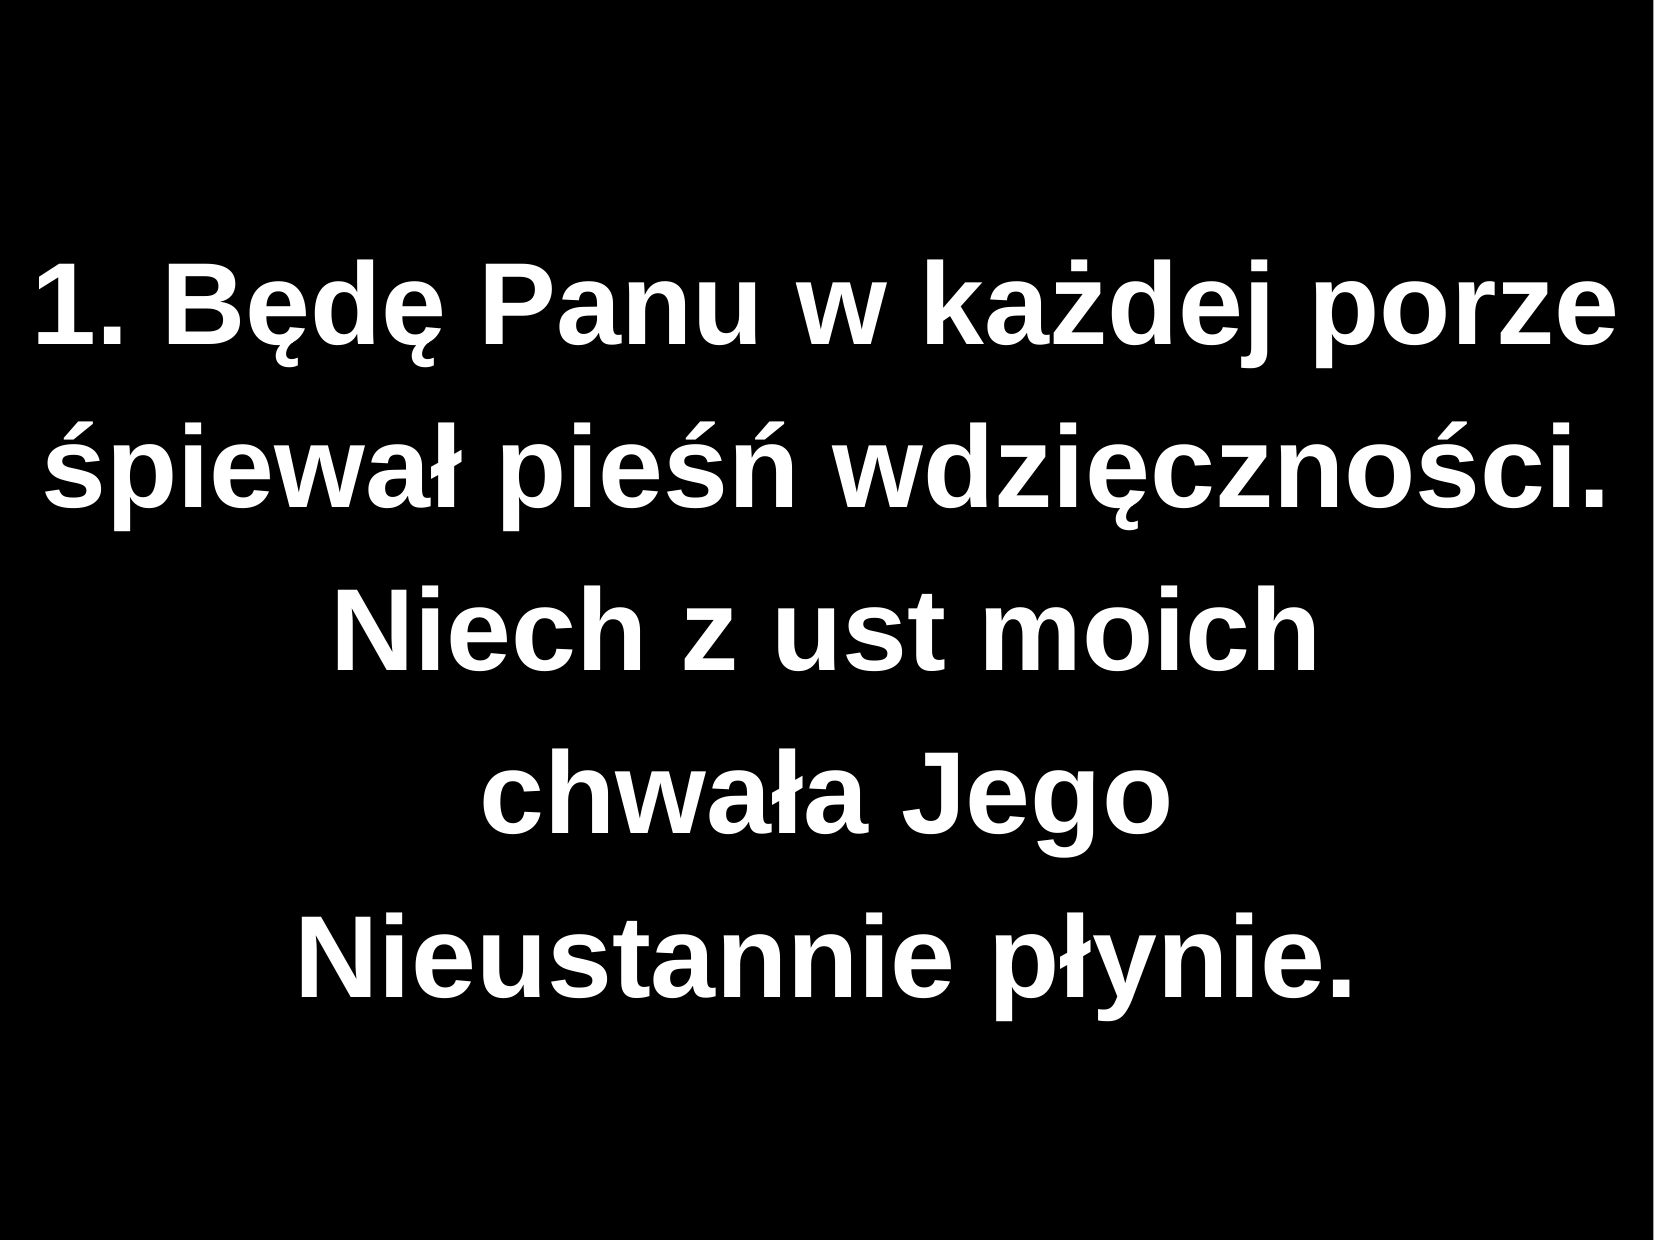

# 1. Będę Panu w każdej porze
śpiewał pieśń wdzięczności.
Niech z ust moich
chwała Jego
Nieustannie płynie.